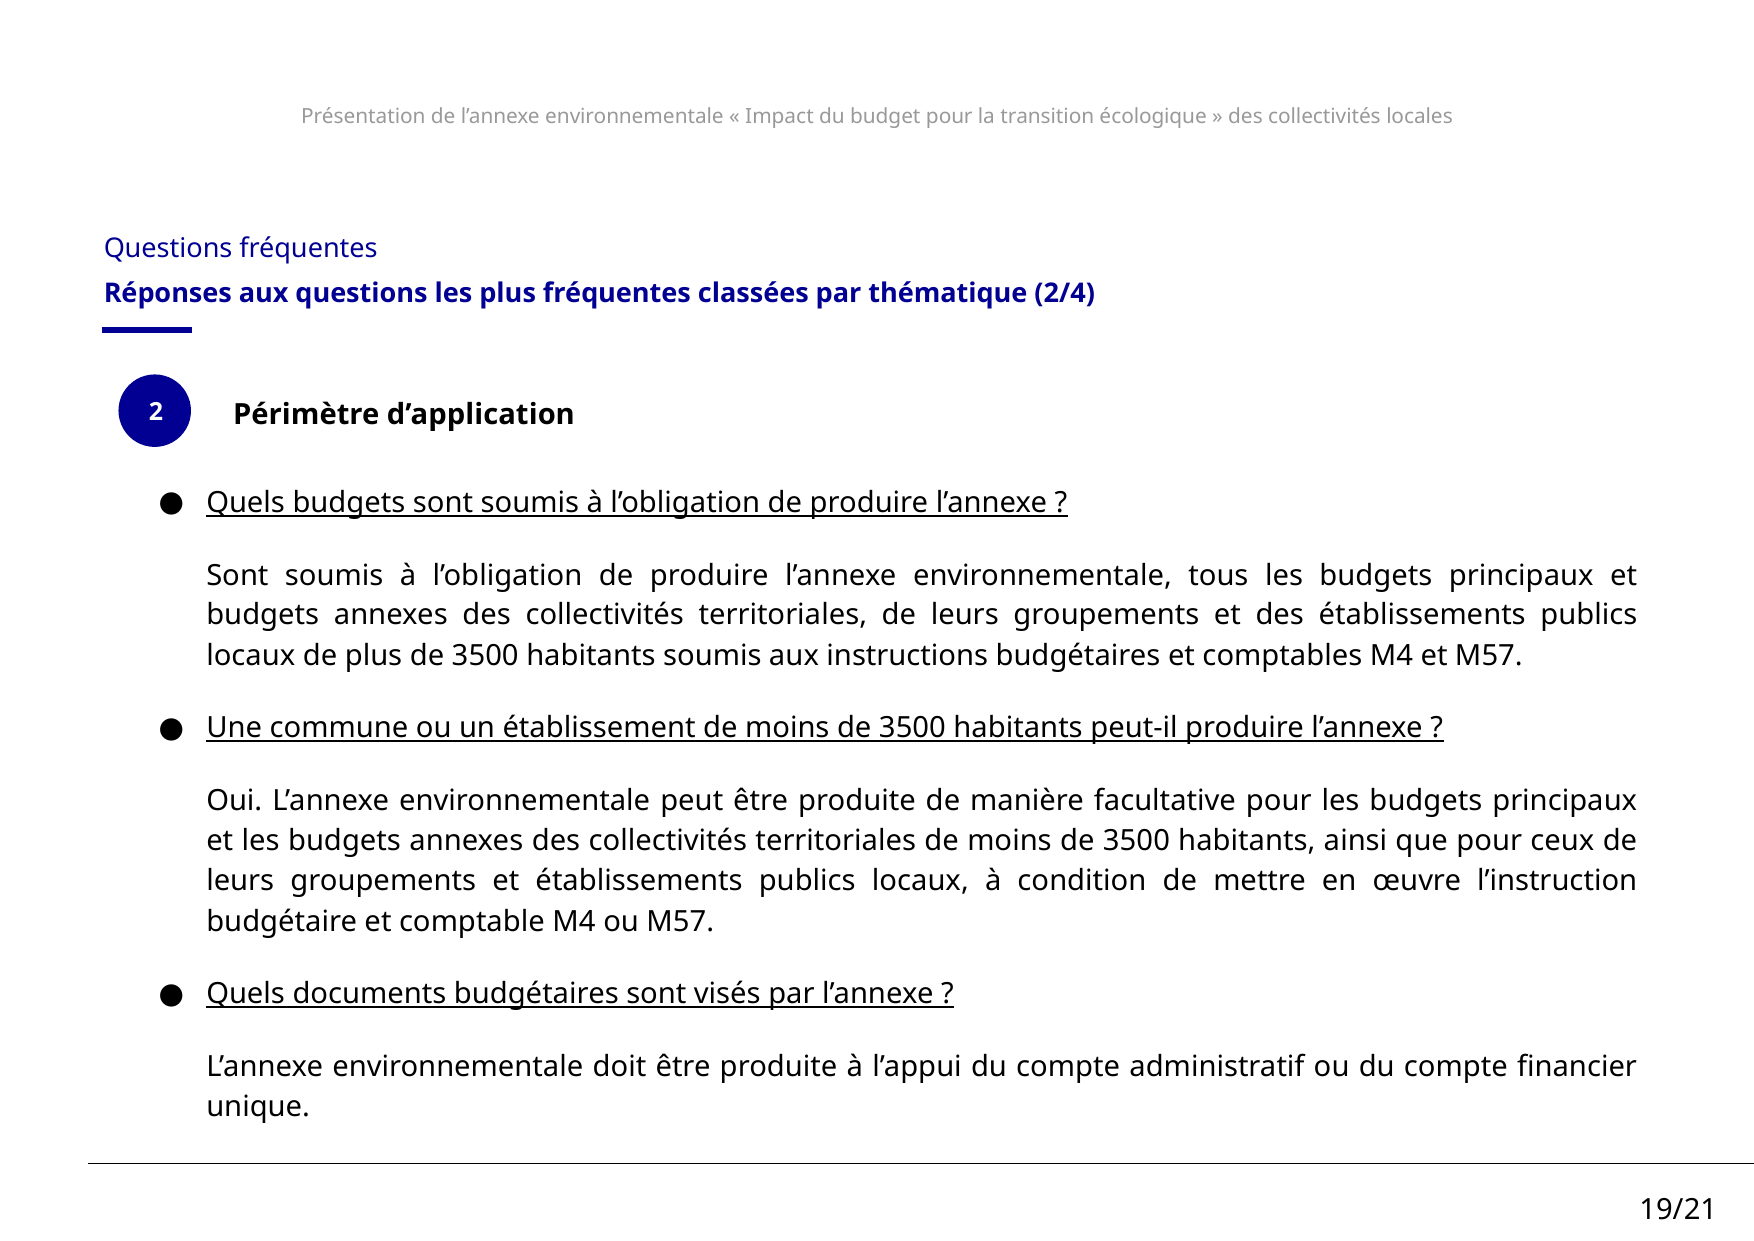

Présentation de l’annexe environnementale « Impact du budget pour la transition écologique » des collectivités locales
Questions fréquentes
Réponses aux questions les plus fréquentes classées par thématique (2/4)
2
Périmètre d’application
Quels budgets sont soumis à l’obligation de produire l’annexe ?
Sont soumis à l’obligation de produire l’annexe environnementale, tous les budgets principaux et budgets annexes des collectivités territoriales, de leurs groupements et des établissements publics locaux de plus de 3500 habitants soumis aux instructions budgétaires et comptables M4 et M57.
Une commune ou un établissement de moins de 3500 habitants peut-il produire l’annexe ?
Oui. L’annexe environnementale peut être produite de manière facultative pour les budgets principaux et les budgets annexes des collectivités territoriales de moins de 3500 habitants, ainsi que pour ceux de leurs groupements et établissements publics locaux, à condition de mettre en œuvre l’instruction budgétaire et comptable M4 ou M57.
Quels documents budgétaires sont visés par l’annexe ?
L’annexe environnementale doit être produite à l’appui du compte administratif ou du compte financier unique.